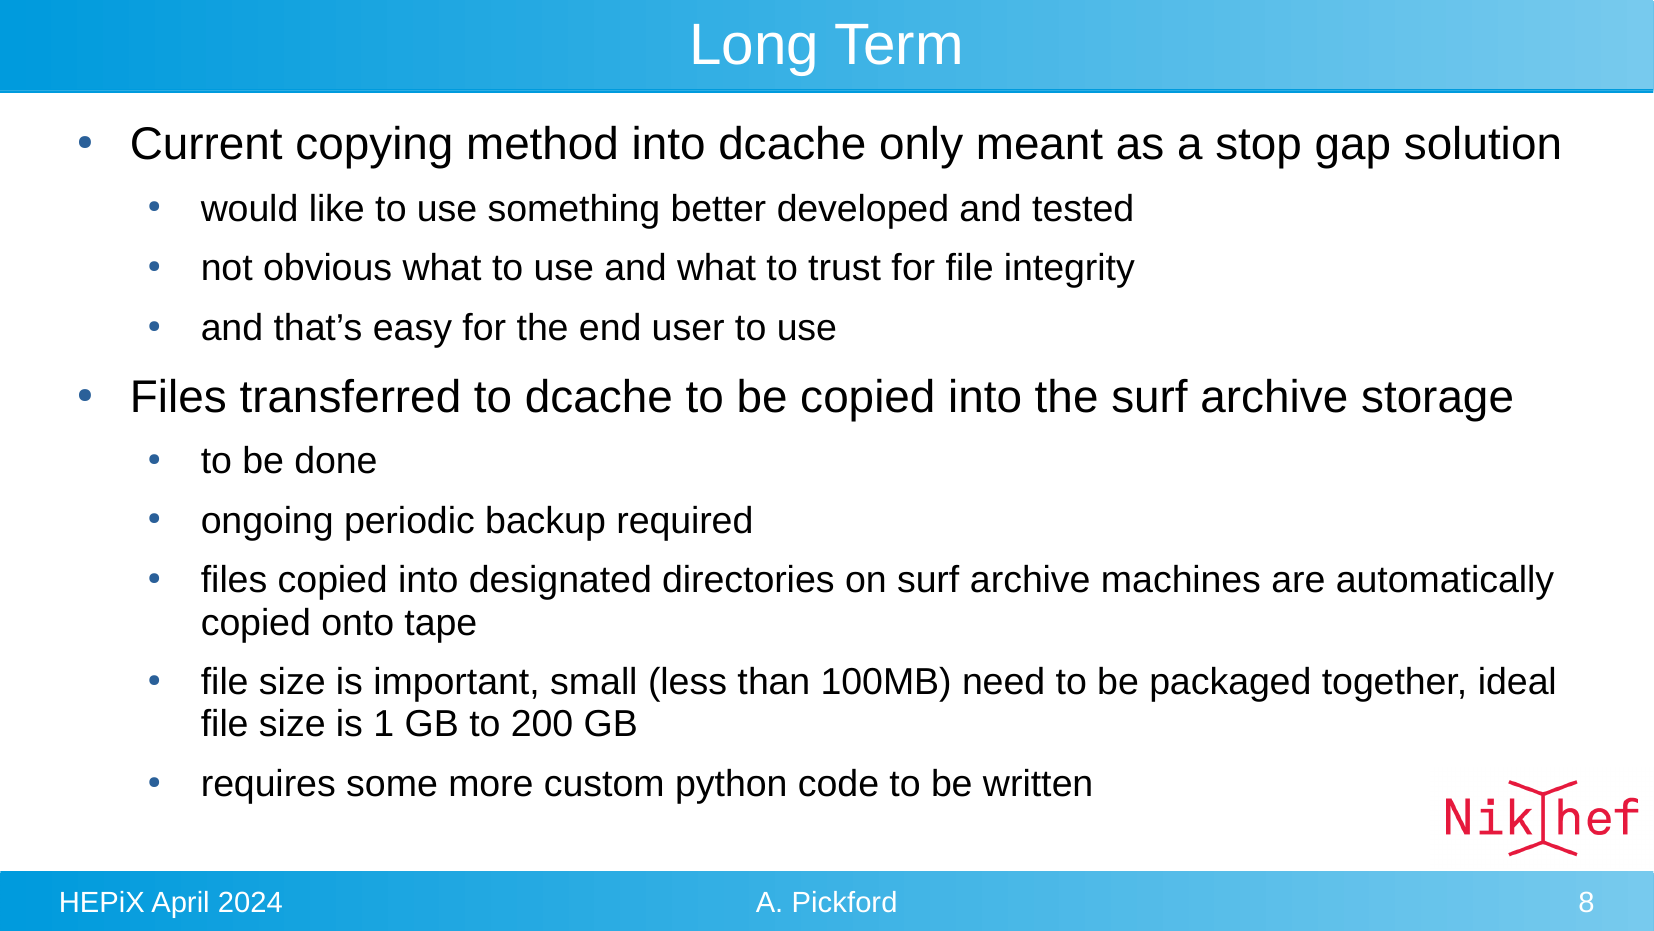

# Long Term
Current copying method into dcache only meant as a stop gap solution
would like to use something better developed and tested
not obvious what to use and what to trust for file integrity
and that’s easy for the end user to use
Files transferred to dcache to be copied into the surf archive storage
to be done
ongoing periodic backup required
files copied into designated directories on surf archive machines are automatically copied onto tape
file size is important, small (less than 100MB) need to be packaged together, ideal file size is 1 GB to 200 GB
requires some more custom python code to be written
8